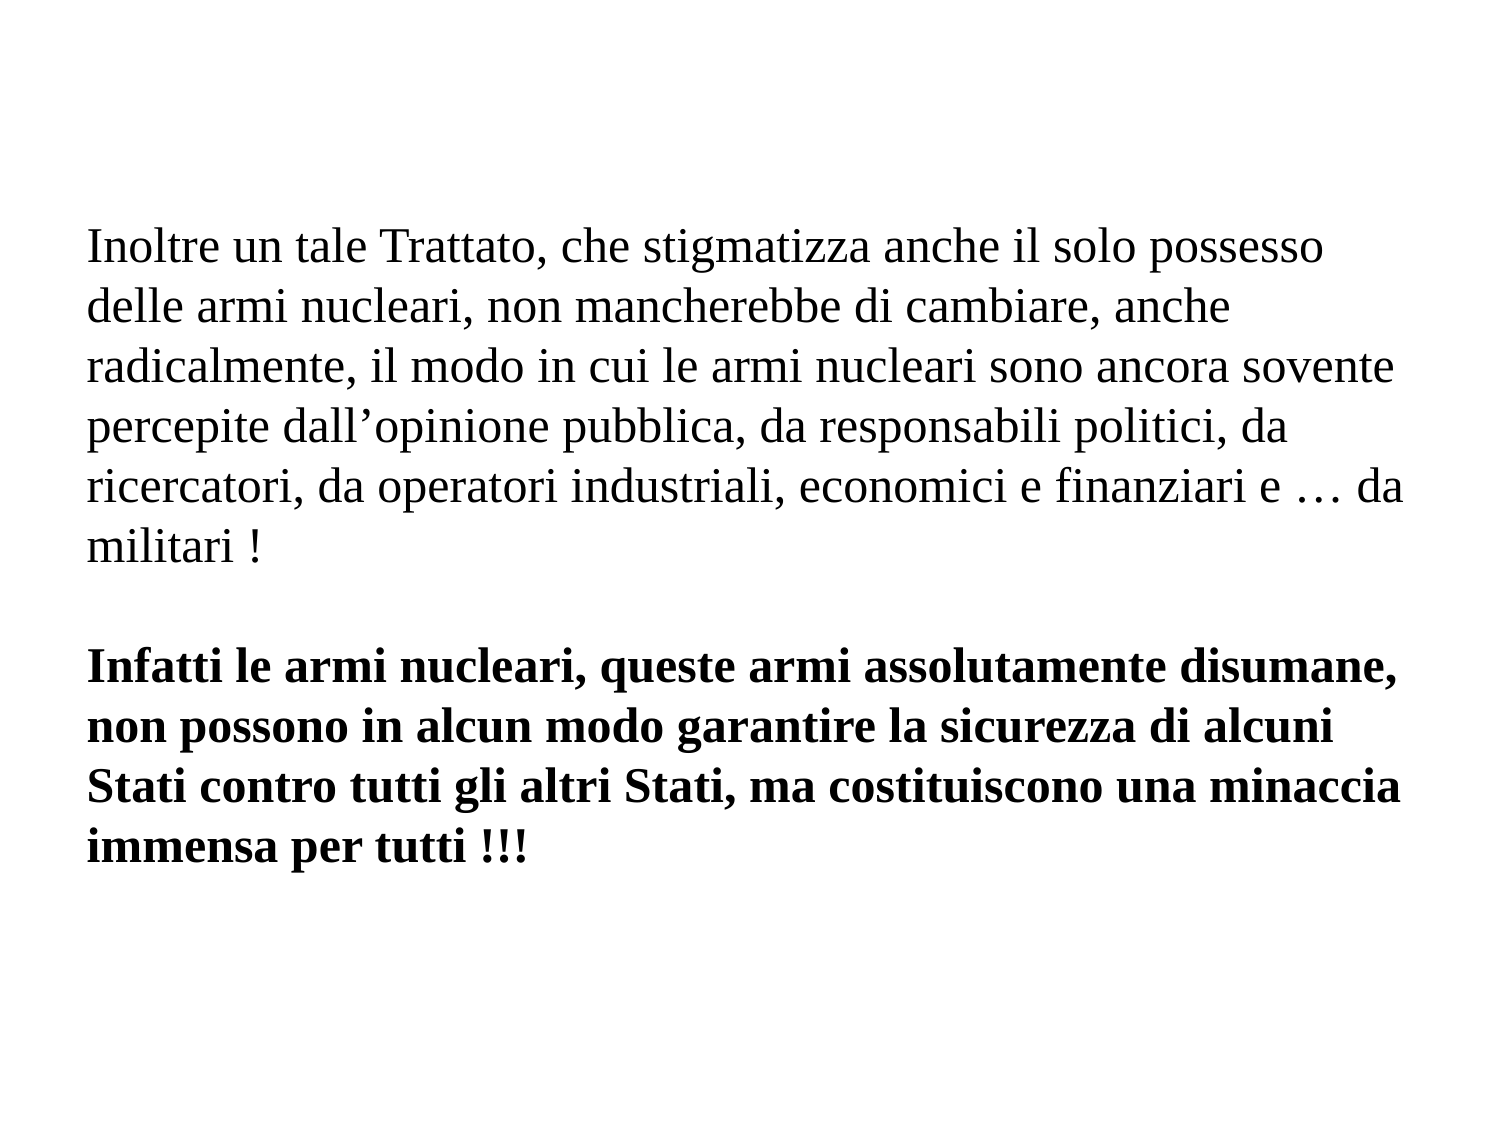

Inoltre un tale Trattato, che stigmatizza anche il solo possesso delle armi nucleari, non mancherebbe di cambiare, anche radicalmente, il modo in cui le armi nucleari sono ancora sovente percepite dall’opinione pubblica, da responsabili politici, da ricercatori, da operatori industriali, economici e finanziari e … da militari !
Infatti le armi nucleari, queste armi assolutamente disumane, non possono in alcun modo garantire la sicurezza di alcuni Stati contro tutti gli altri Stati, ma costituiscono una minaccia immensa per tutti !!!